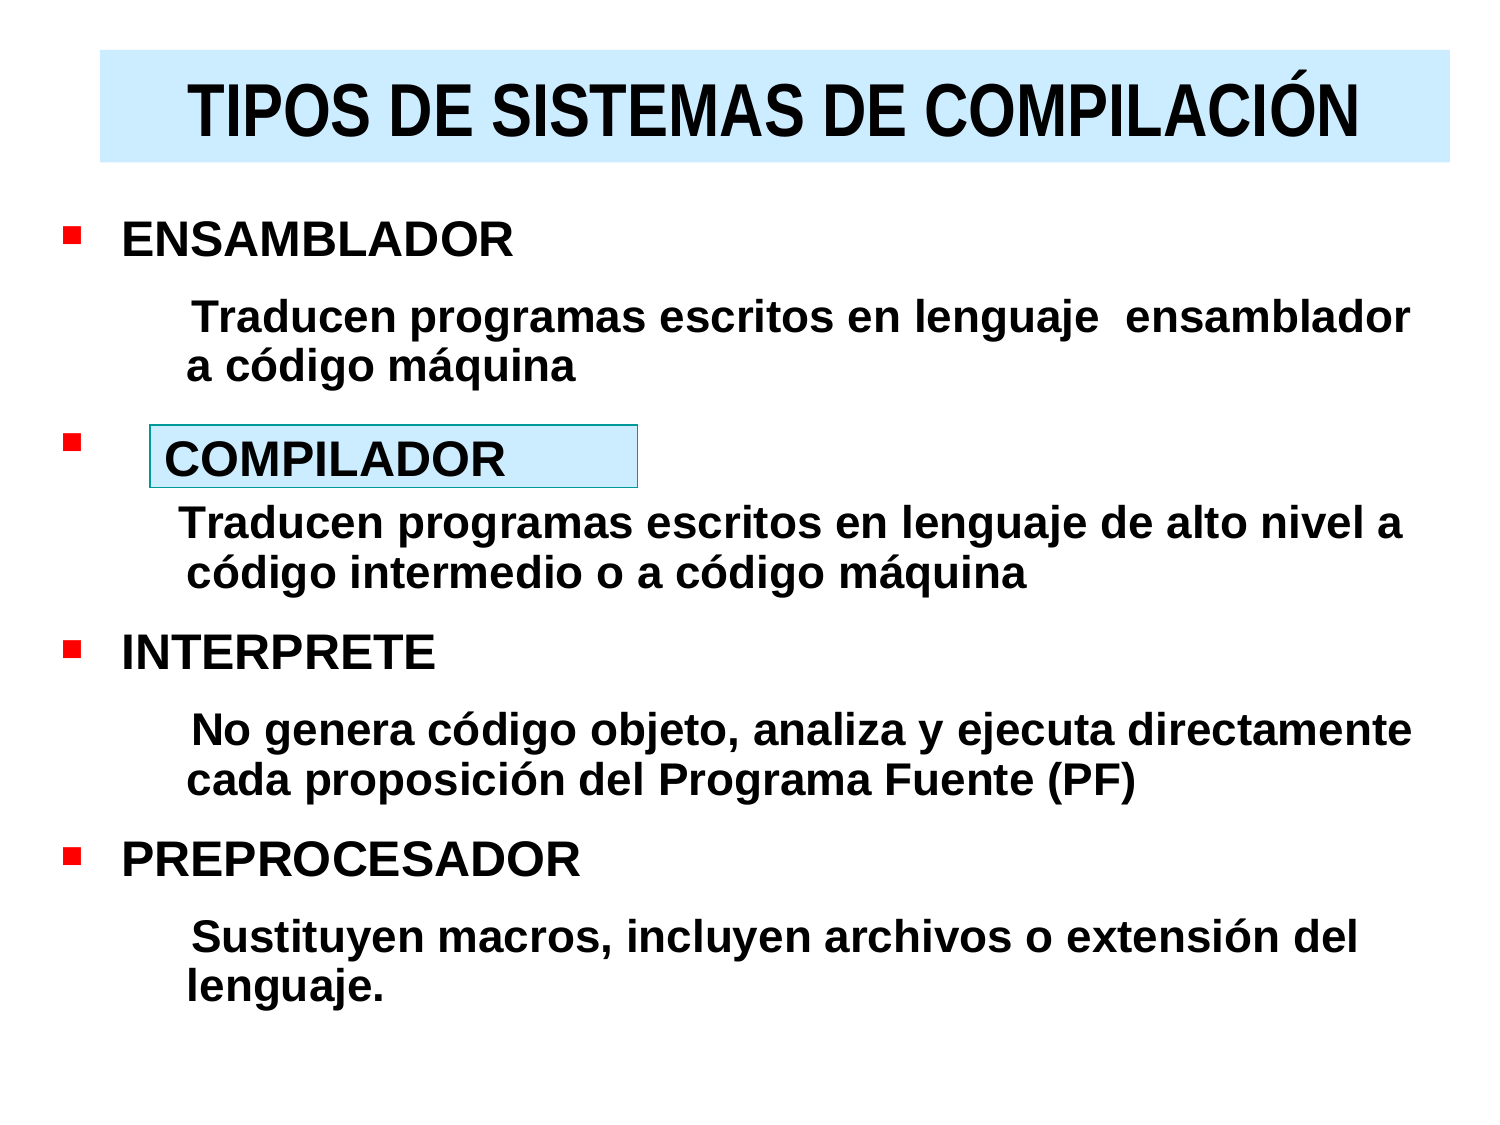

#
ENSAMBLADOR
 Traducen programas escritos en lenguaje ensamblador a código máquina
 Traducen programas escritos en lenguaje de alto nivel a código intermedio o a código máquina
INTERPRETE
 No genera código objeto, analiza y ejecuta directamente cada proposición del Programa Fuente (PF)
PREPROCESADOR
 Sustituyen macros, incluyen archivos o extensión del lenguaje.
TIPOS DE SISTEMAS DE COMPILACIÓN
COMPILADOR
Año 2004
10